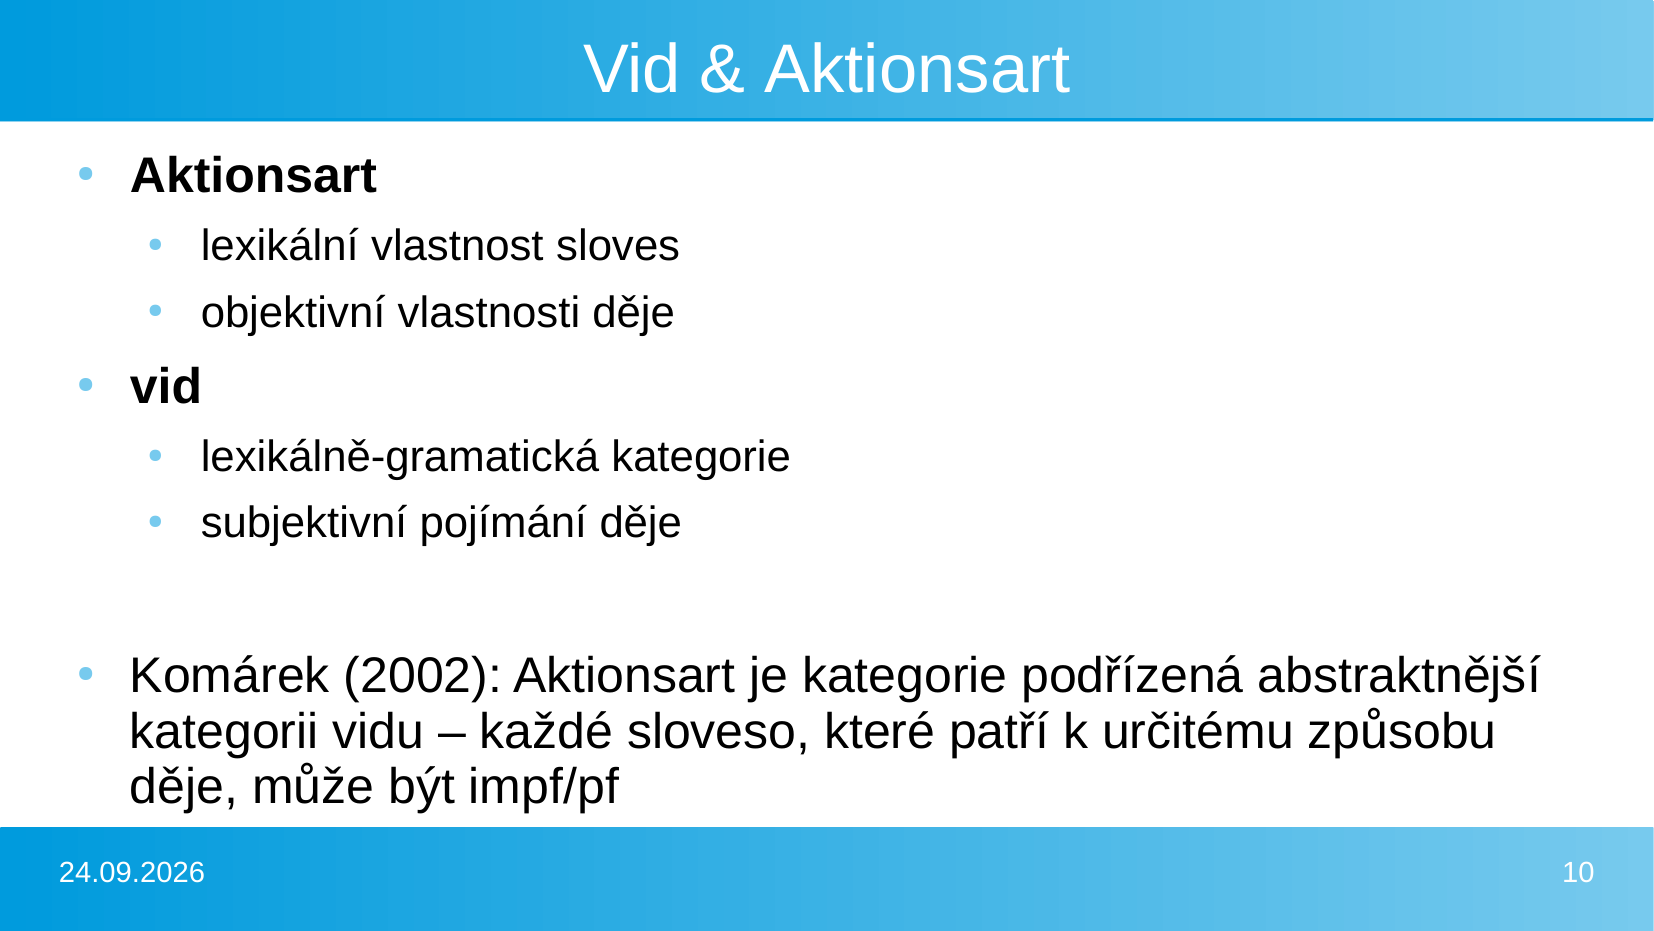

# Vid & Aktionsart
Aktionsart
lexikální vlastnost sloves
objektivní vlastnosti děje
vid
lexikálně-gramatická kategorie
subjektivní pojímání děje
Komárek (2002): Aktionsart je kategorie podřízená abstraktnější kategorii vidu – každé sloveso, které patří k určitému způsobu děje, může být impf/pf
10